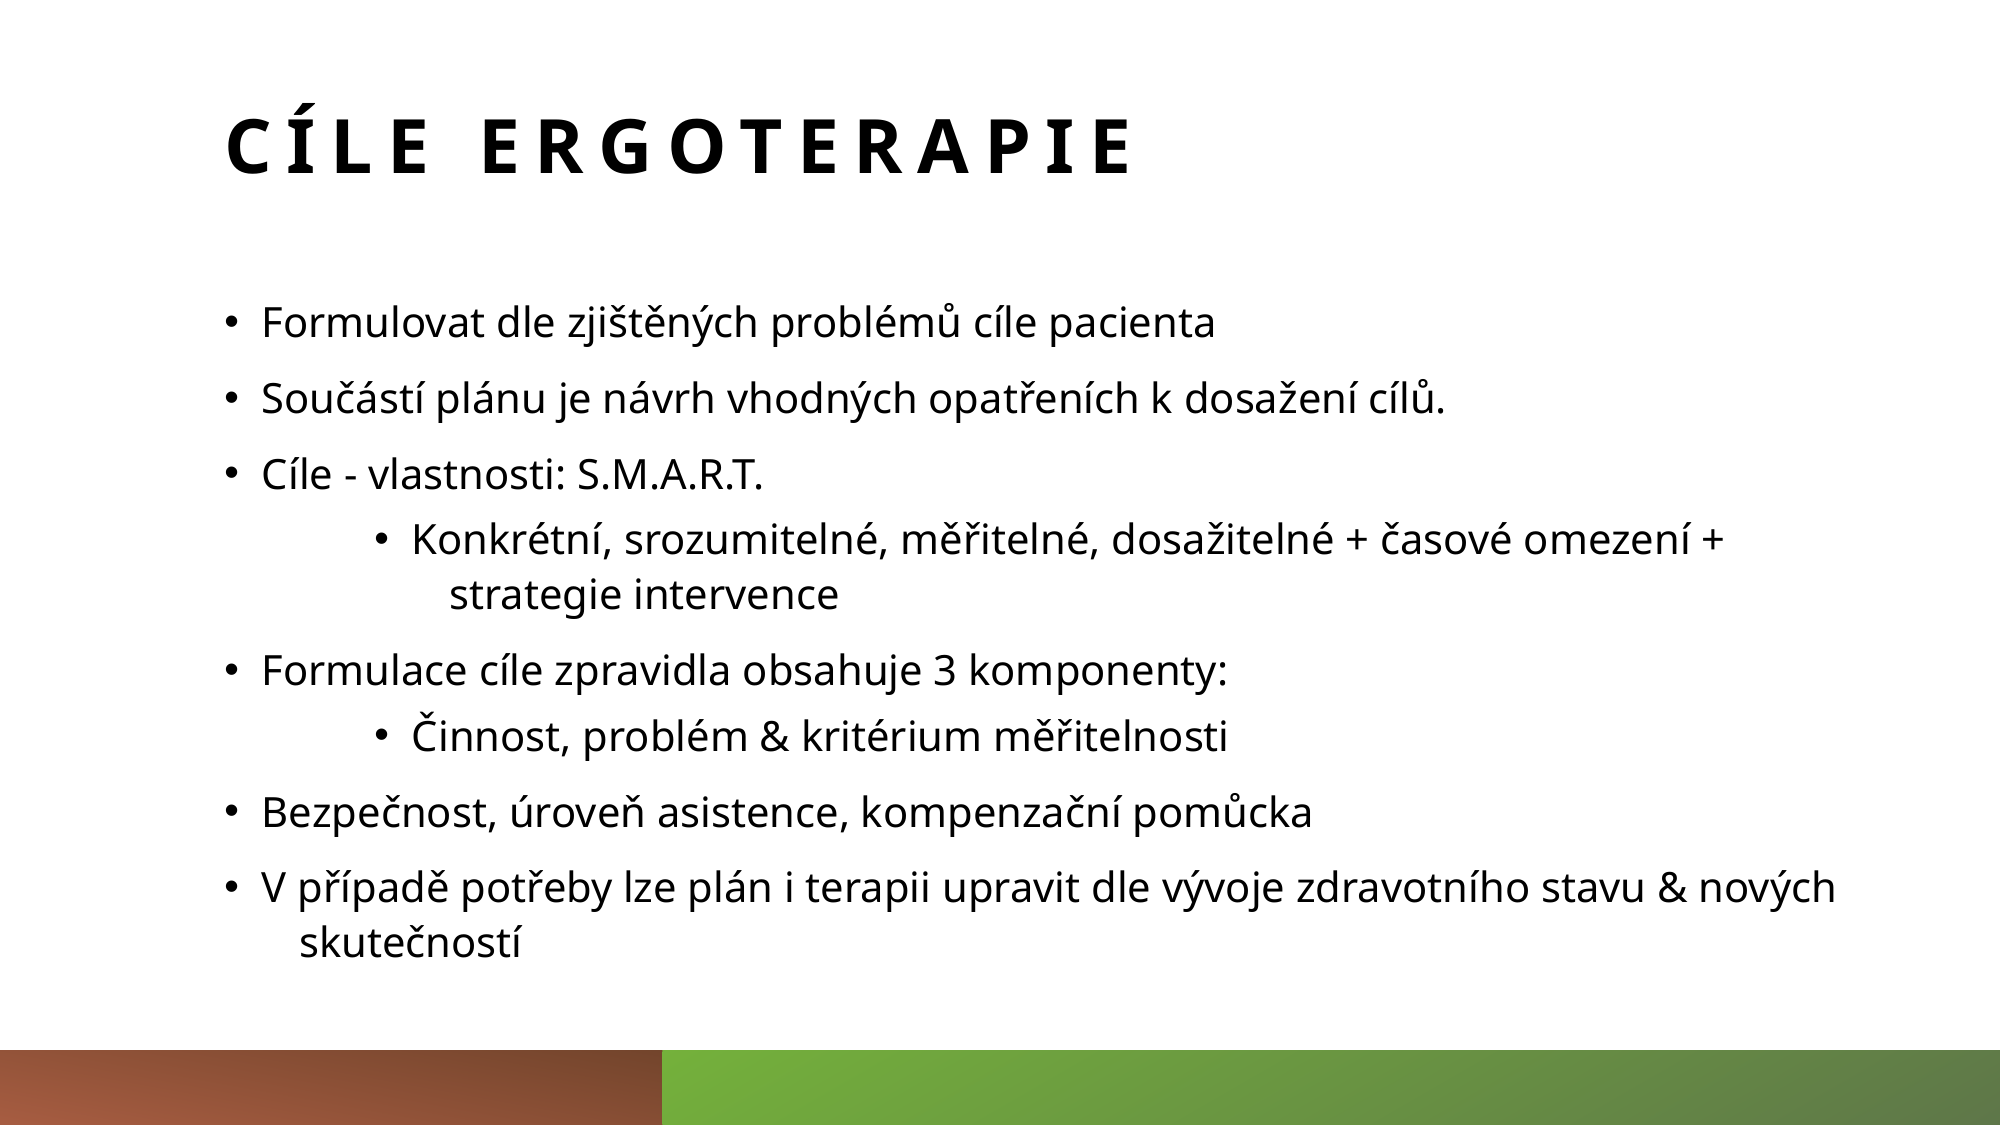

# CÍLE ERGOTERAPIE
Formulovat dle zjištěných problémů cíle pacienta
Součástí plánu je návrh vhodných opatřeních k dosažení cílů.
Cíle - vlastnosti: S.M.A.R.T.
Konkrétní, srozumitelné, měřitelné, dosažitelné + časové omezení + strategie intervence
Formulace cíle zpravidla obsahuje 3 komponenty:
Činnost, problém & kritérium měřitelnosti
Bezpečnost, úroveň asistence, kompenzační pomůcka
V případě potřeby lze plán i terapii upravit dle vývoje zdravotního stavu & nových skutečností